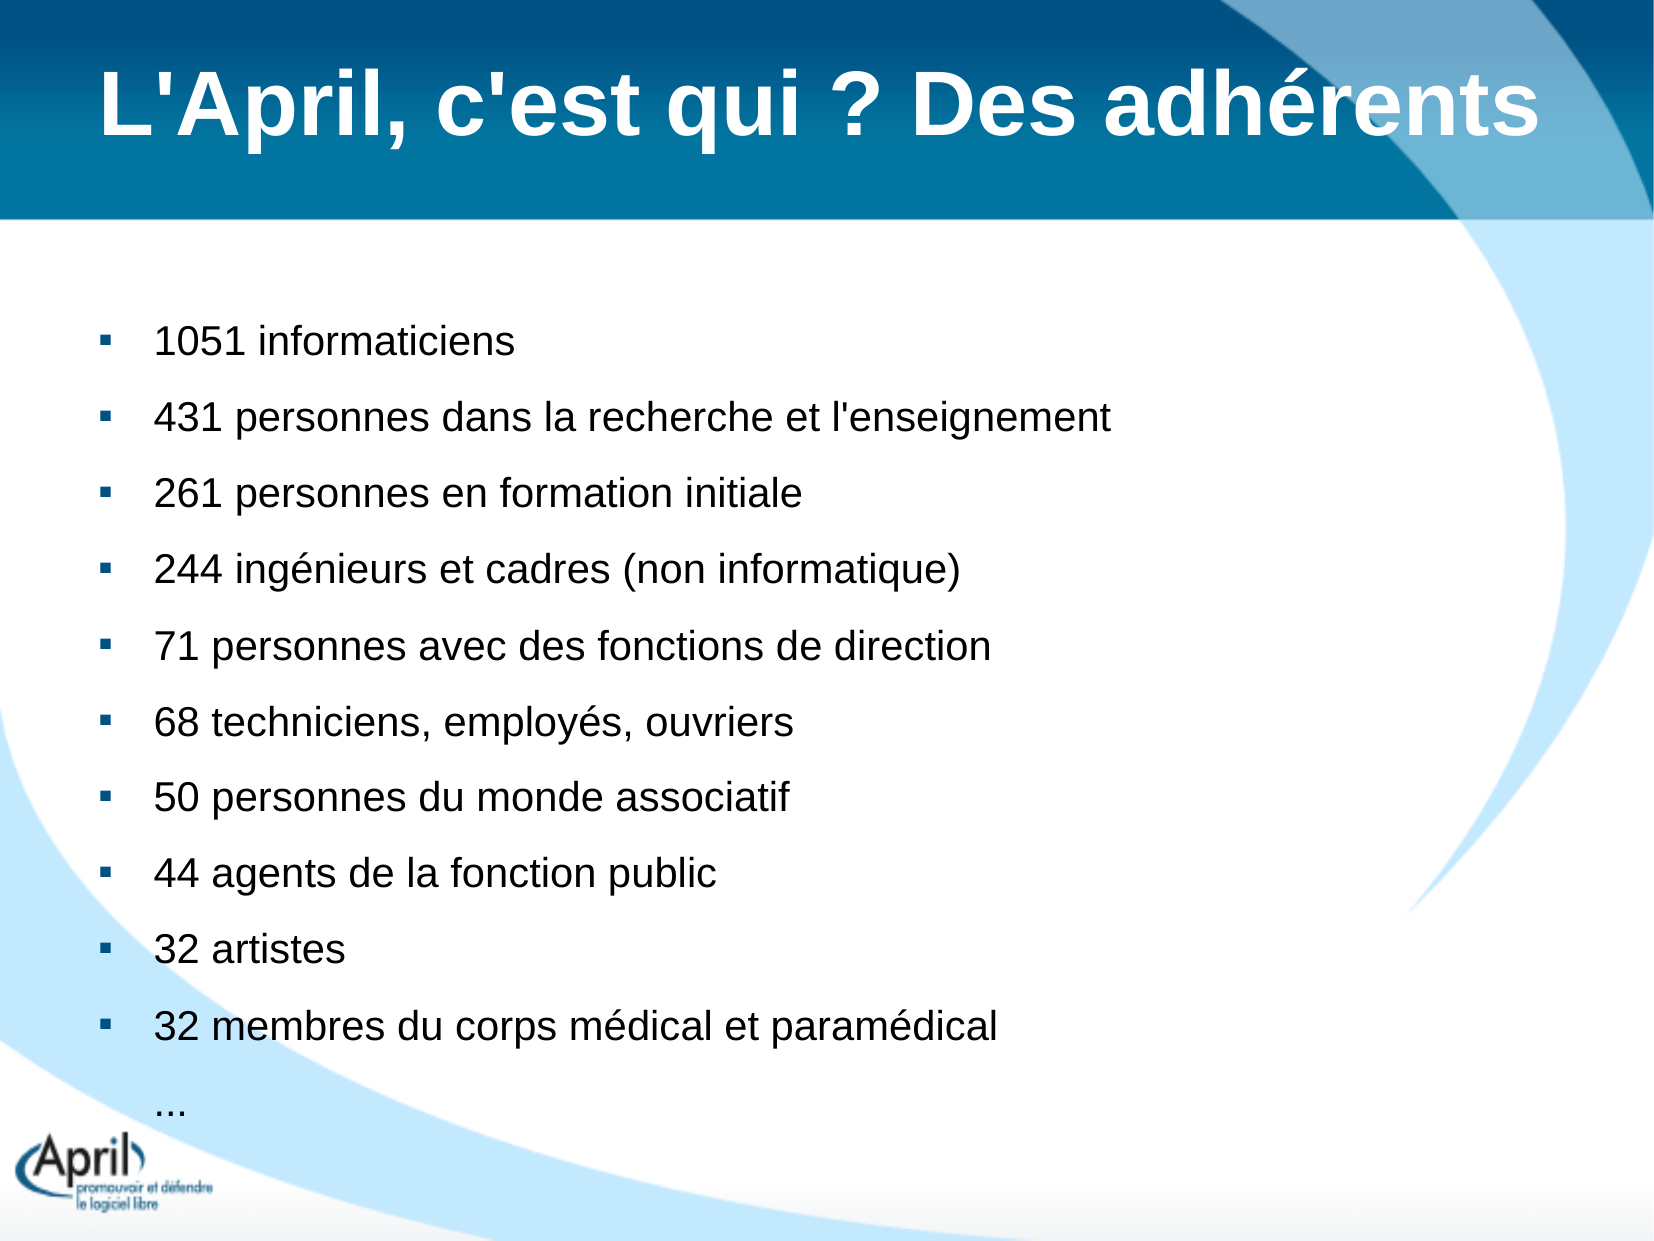

# L'April, c'est qui ? Des adhérents
1051 informaticiens
431 personnes dans la recherche et l'enseignement
261 personnes en formation initiale
244 ingénieurs et cadres (non informatique)
71 personnes avec des fonctions de direction
68 techniciens, employés, ouvriers
50 personnes du monde associatif
44 agents de la fonction public
32 artistes
32 membres du corps médical et paramédical
...